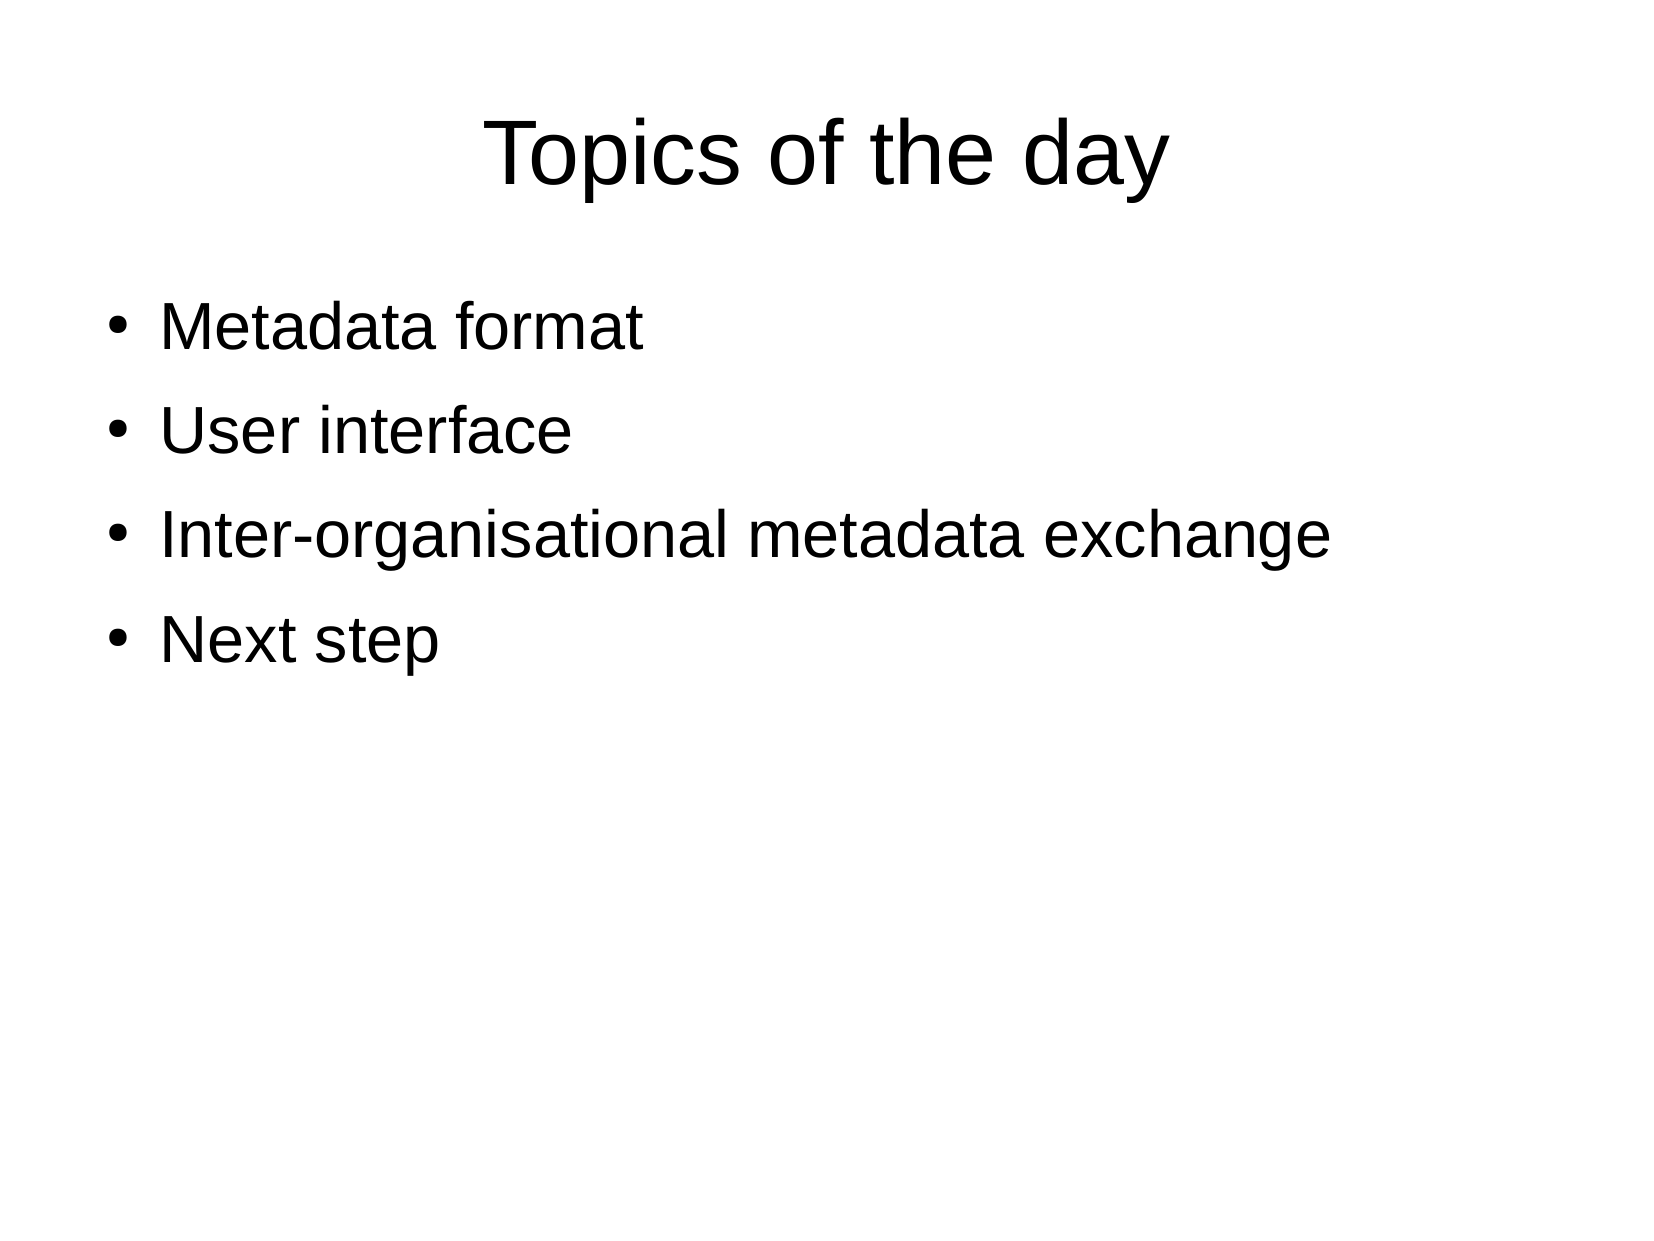

# Topics of the day
Metadata format
User interface
Inter-organisational metadata exchange
Next step